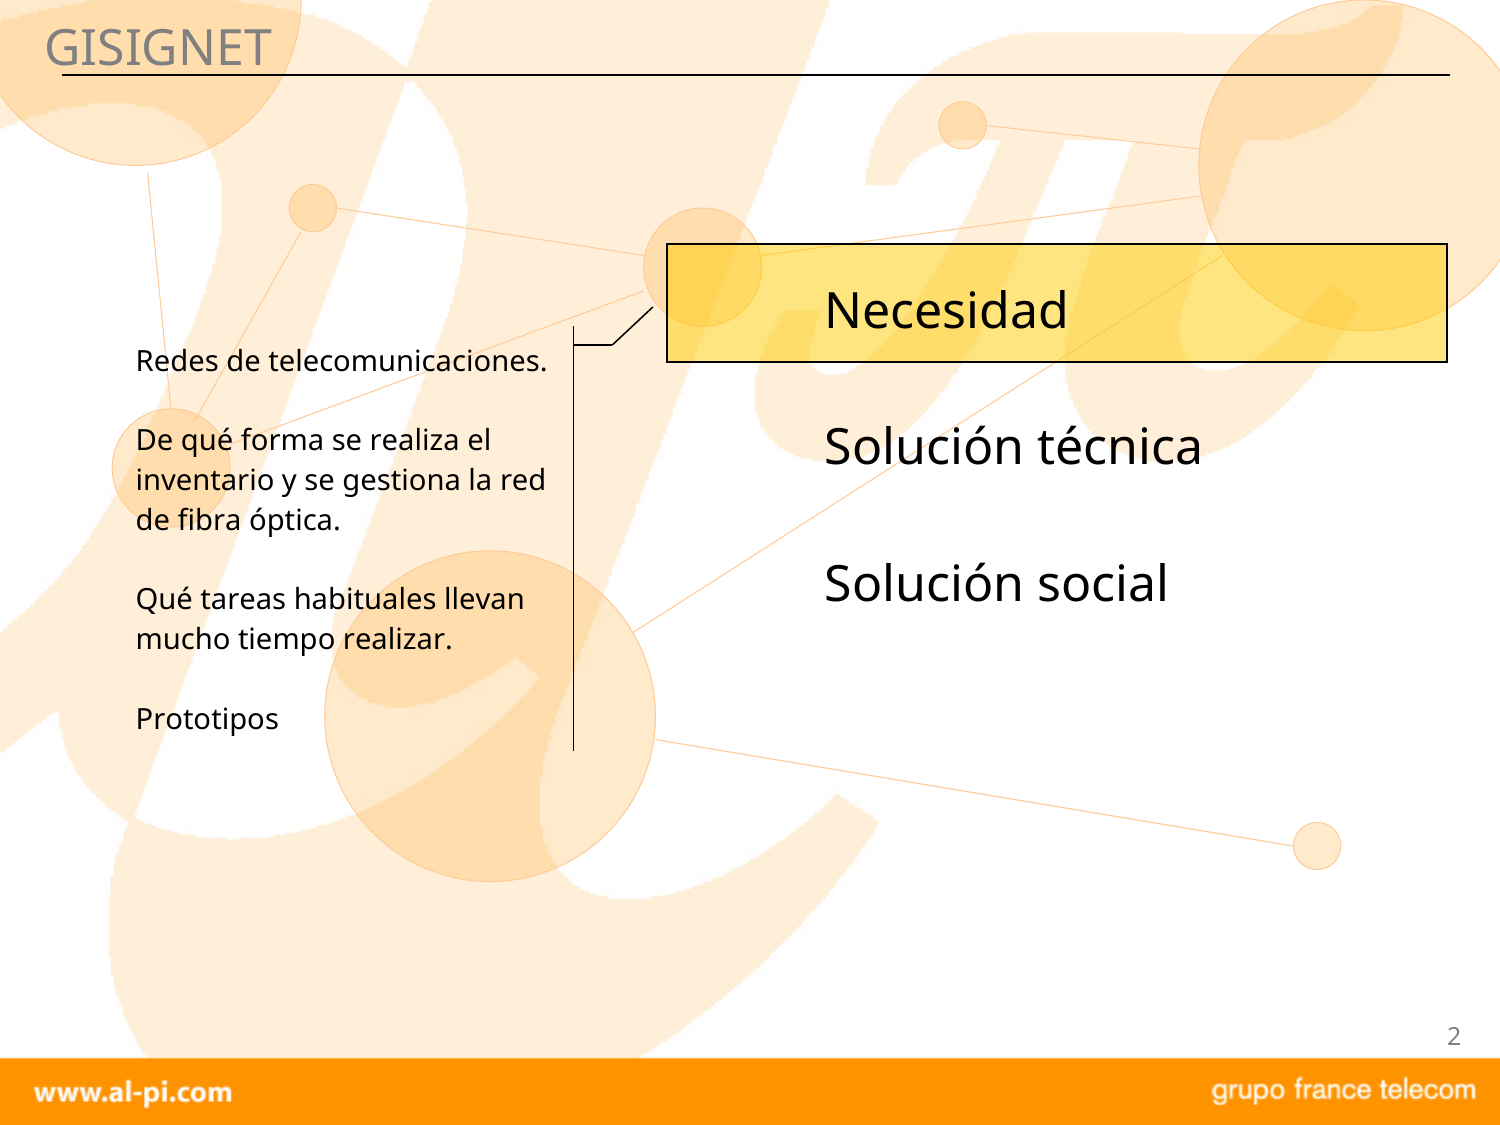

# GISIGNET
 Necesidad
 Solución técnica
 Solución social
Redes de telecomunicaciones.
De qué forma se realiza el inventario y se gestiona la red de fibra óptica.
Qué tareas habituales llevan mucho tiempo realizar.
Prototipos
2